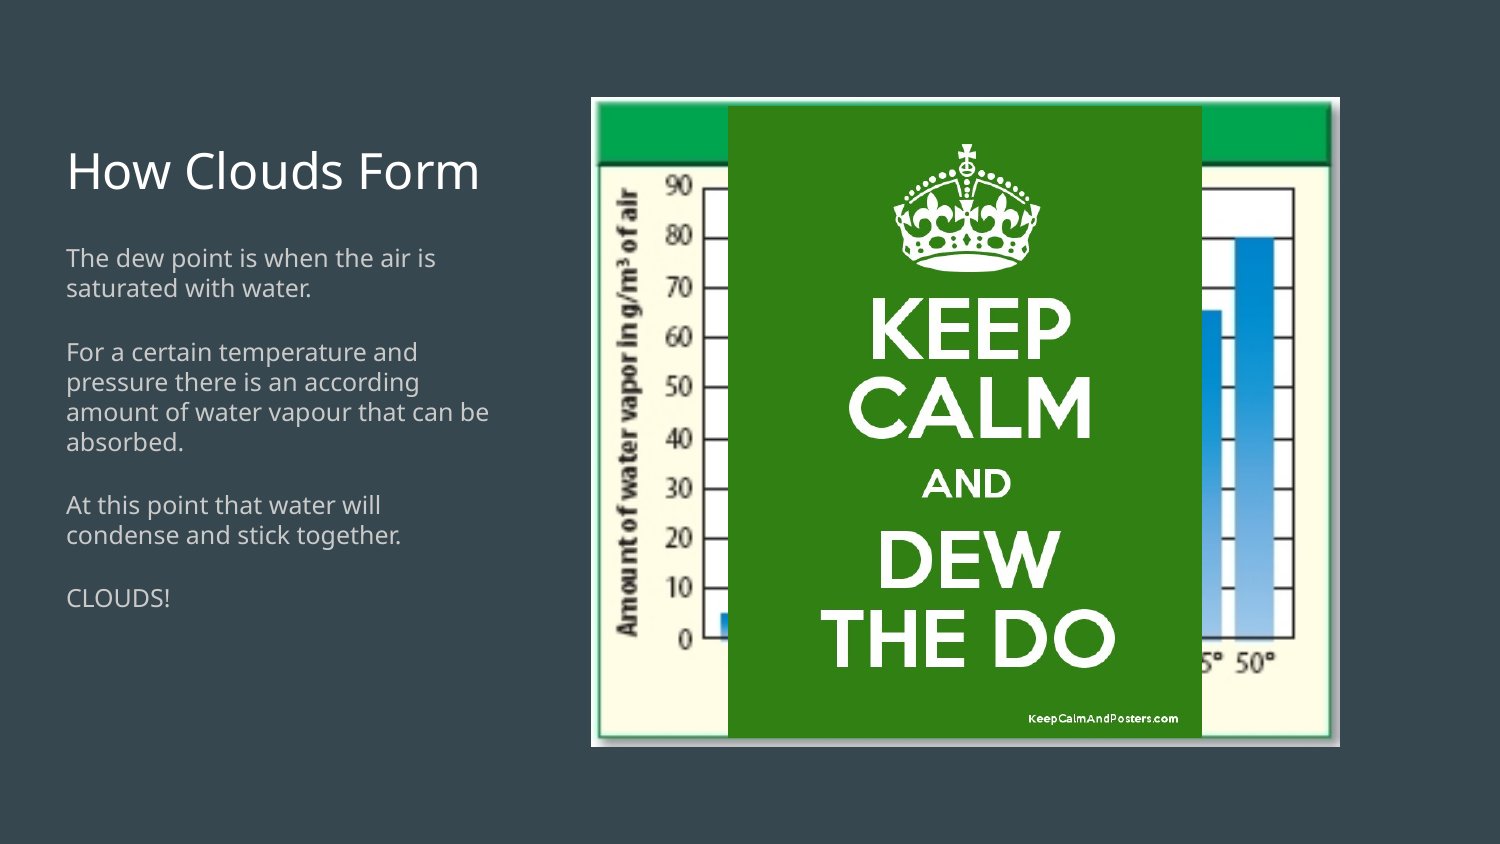

# How Clouds Form
The dew point is when the air is saturated with water.
For a certain temperature and pressure there is an according amount of water vapour that can be absorbed.
At this point that water will condense and stick together.
CLOUDS!